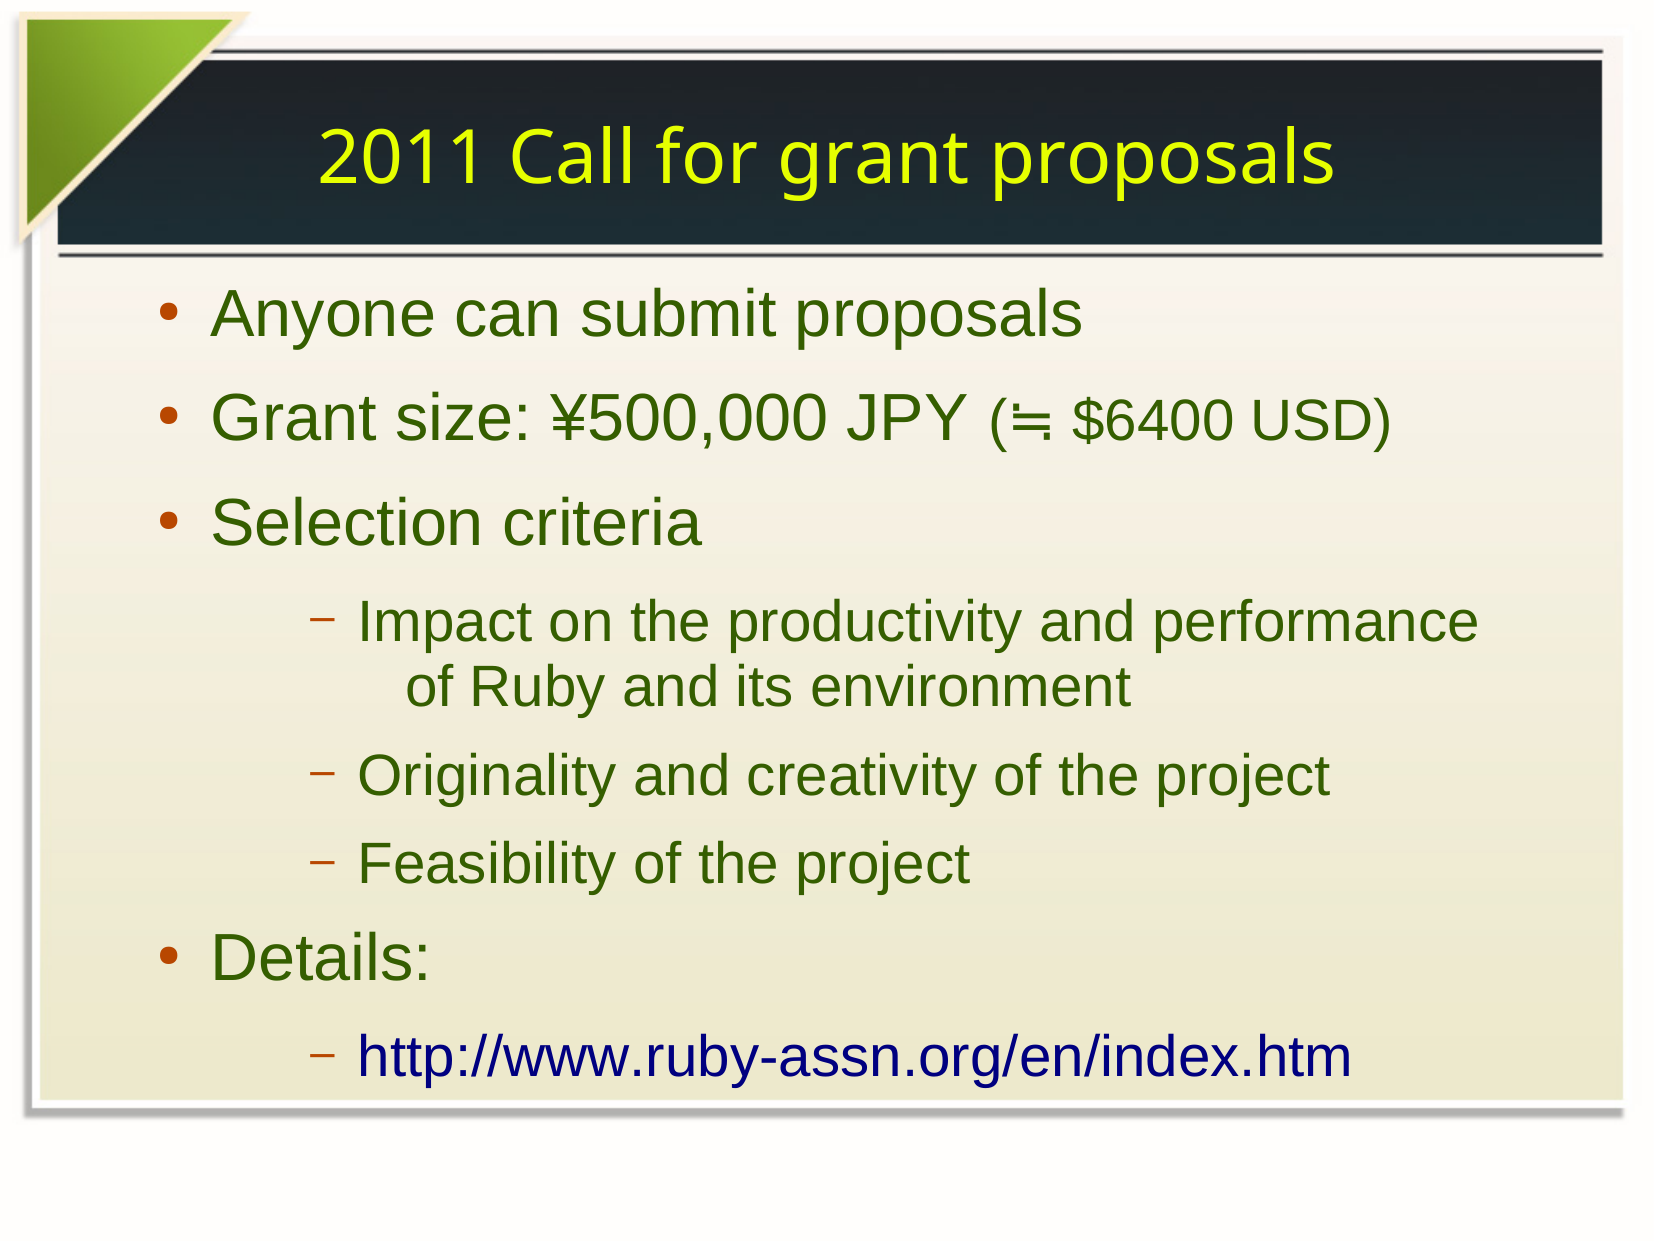

# 2011 Call for grant proposals
Anyone can submit proposals
Grant size: ¥500,000 JPY (≒ $6400 USD)
Selection criteria
Impact on the productivity and performance of Ruby and its environment
Originality and creativity of the project
Feasibility of the project
Details:
http://www.ruby-assn.org/en/index.htm